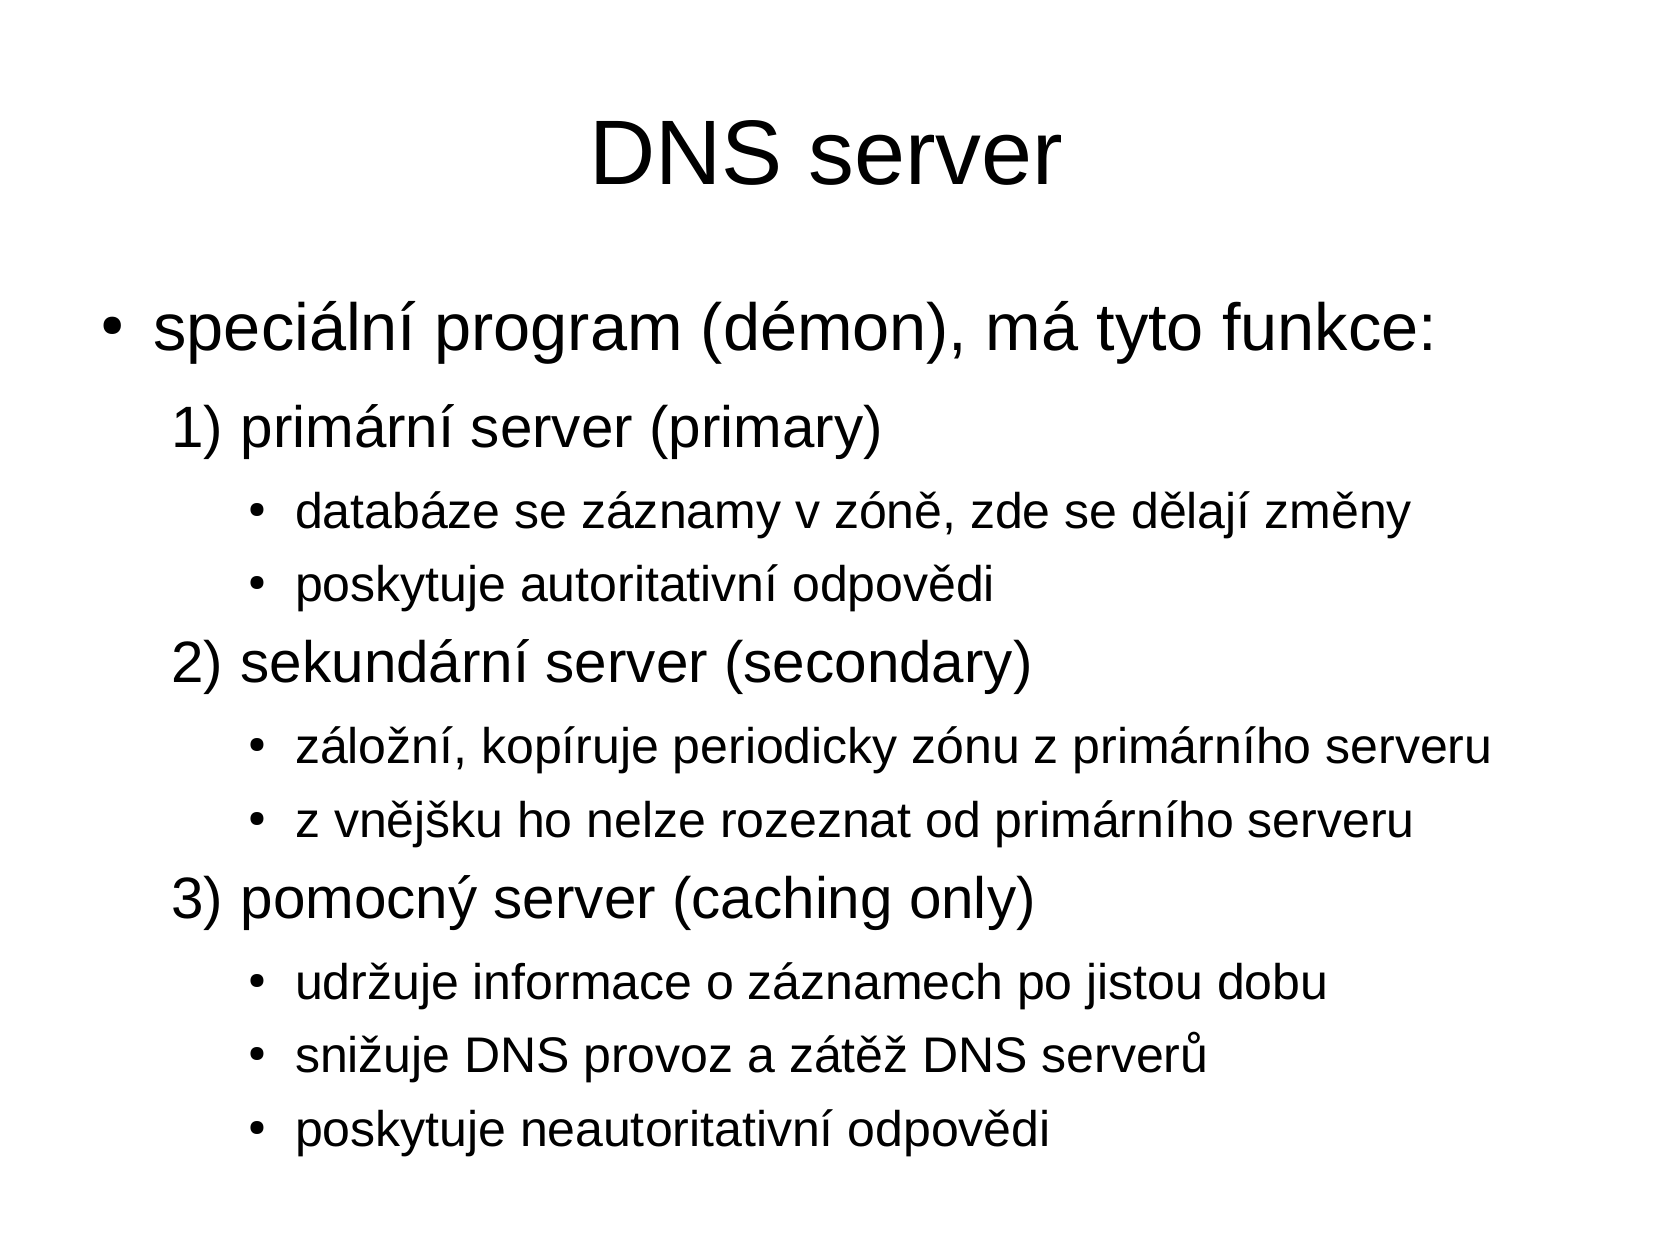

# DNS server
speciální program (démon), má tyto funkce:
 primární server (primary)
databáze se záznamy v zóně, zde se dělají změny
poskytuje autoritativní odpovědi
 sekundární server (secondary)
záložní, kopíruje periodicky zónu z primárního serveru
z vnějšku ho nelze rozeznat od primárního serveru
 pomocný server (caching only)
udržuje informace o záznamech po jistou dobu
snižuje DNS provoz a zátěž DNS serverů
poskytuje neautoritativní odpovědi